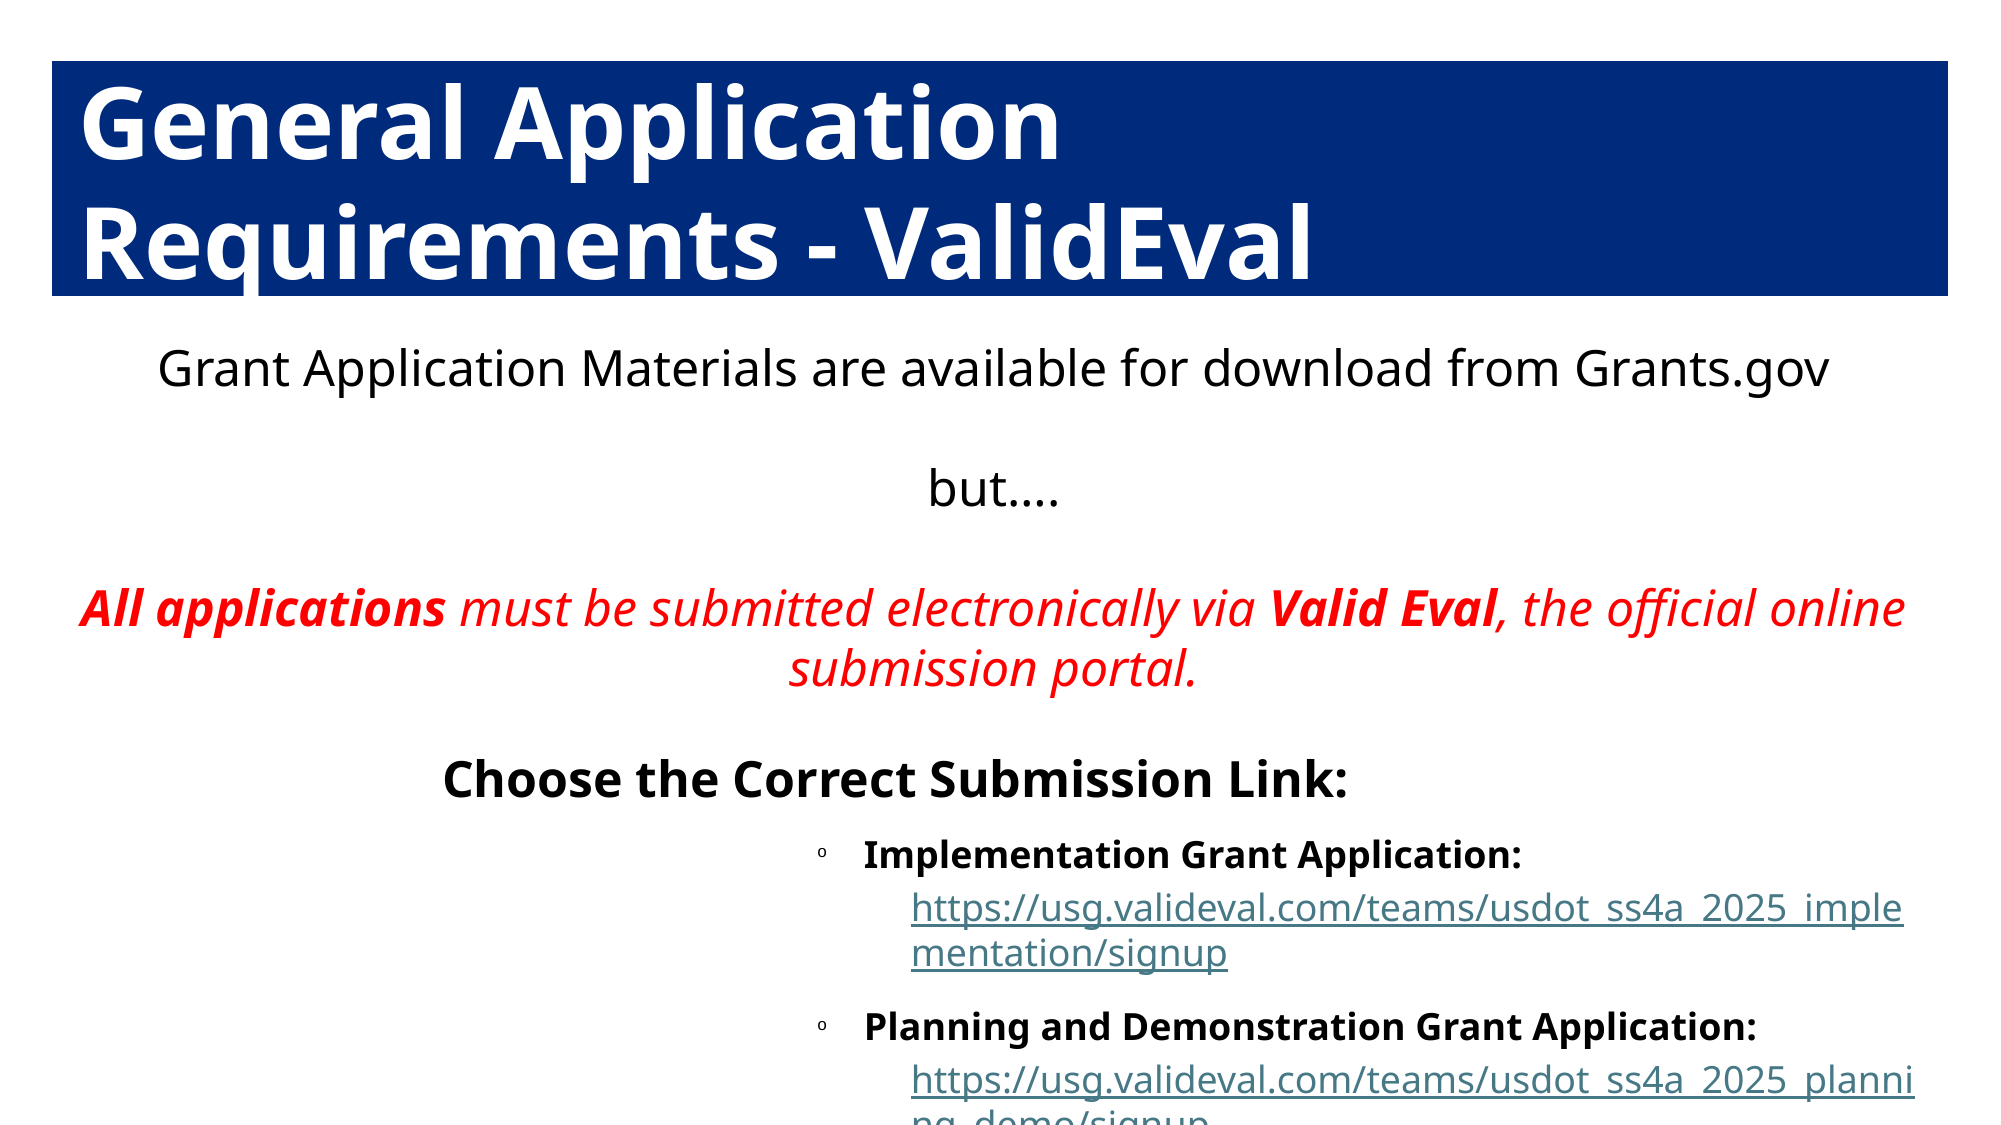

General Application Requirements - ValidEval
Grant Application Materials are available for download from Grants.gov
but….
All applications must be submitted electronically via Valid Eval, the official online submission portal.
Choose the Correct Submission Link:
Implementation Grant Application:
https://usg.valideval.com/teams/usdot_ss4a_2025_implementation/signup
Planning and Demonstration Grant Application:
https://usg.valideval.com/teams/usdot_ss4a_2025_planning_demo/signup